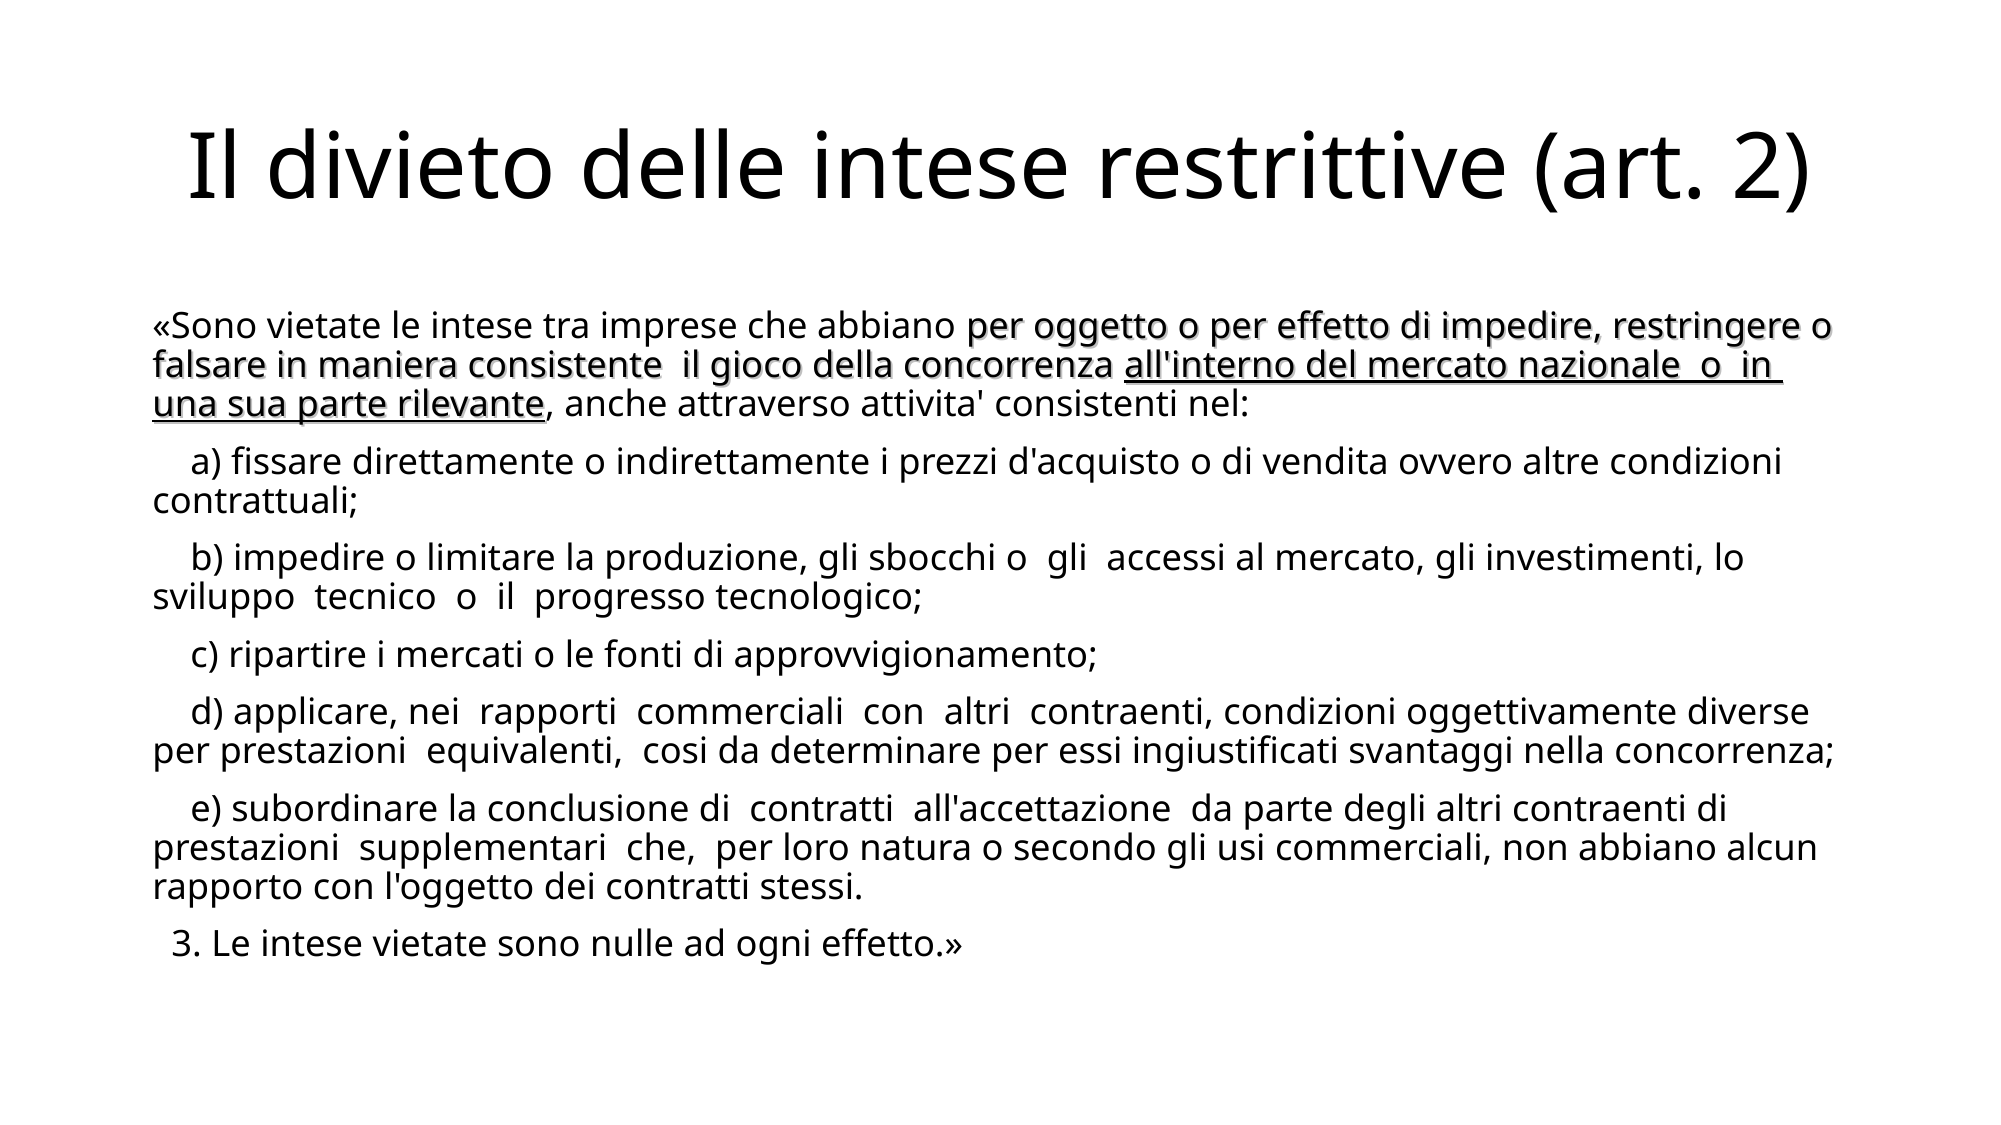

# Il divieto delle intese restrittive (art. 2)
«Sono vietate le intese tra imprese che abbiano per oggetto o per effetto di impedire, restringere o falsare in maniera consistente il gioco della concorrenza all'interno del mercato nazionale o in una sua parte rilevante, anche attraverso attivita' consistenti nel:
 a) fissare direttamente o indirettamente i prezzi d'acquisto o di vendita ovvero altre condizioni contrattuali;
 b) impedire o limitare la produzione, gli sbocchi o gli accessi al mercato, gli investimenti, lo sviluppo tecnico o il progresso tecnologico;
 c) ripartire i mercati o le fonti di approvvigionamento;
 d) applicare, nei rapporti commerciali con altri contraenti, condizioni oggettivamente diverse per prestazioni equivalenti, cosi da determinare per essi ingiustificati svantaggi nella concorrenza;
 e) subordinare la conclusione di contratti all'accettazione da parte degli altri contraenti di prestazioni supplementari che, per loro natura o secondo gli usi commerciali, non abbiano alcun rapporto con l'oggetto dei contratti stessi.
 3. Le intese vietate sono nulle ad ogni effetto.»